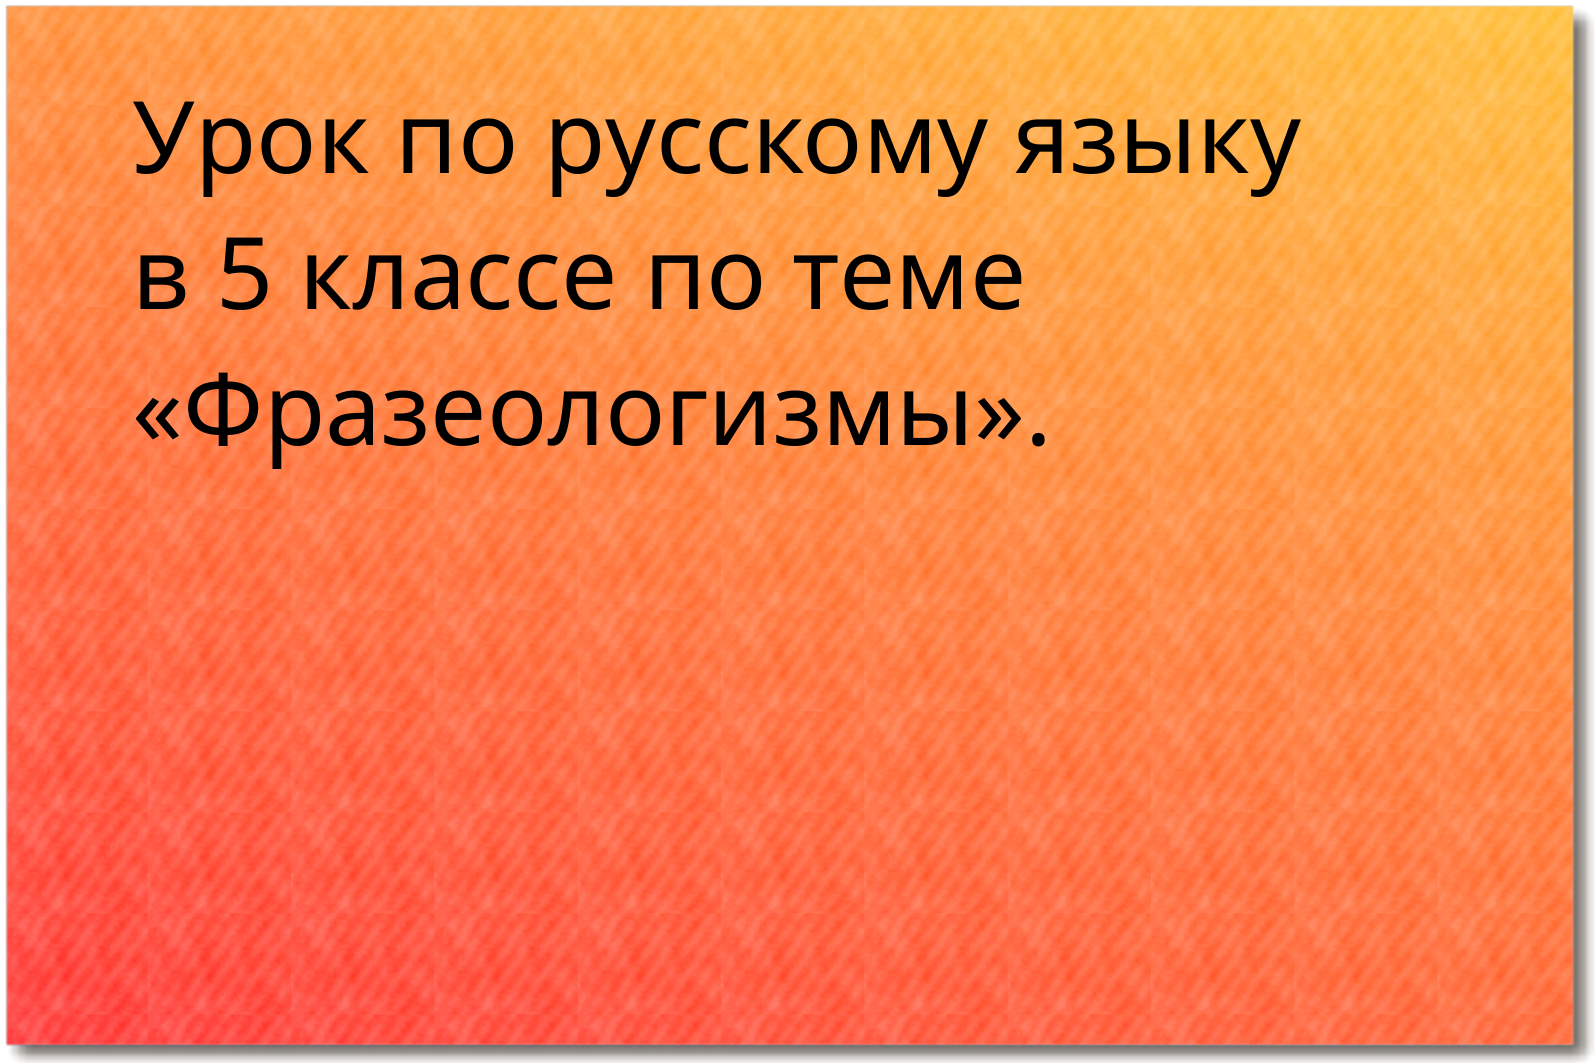

Урок по русскому языку в 5 классе по теме «Фразеологизмы».